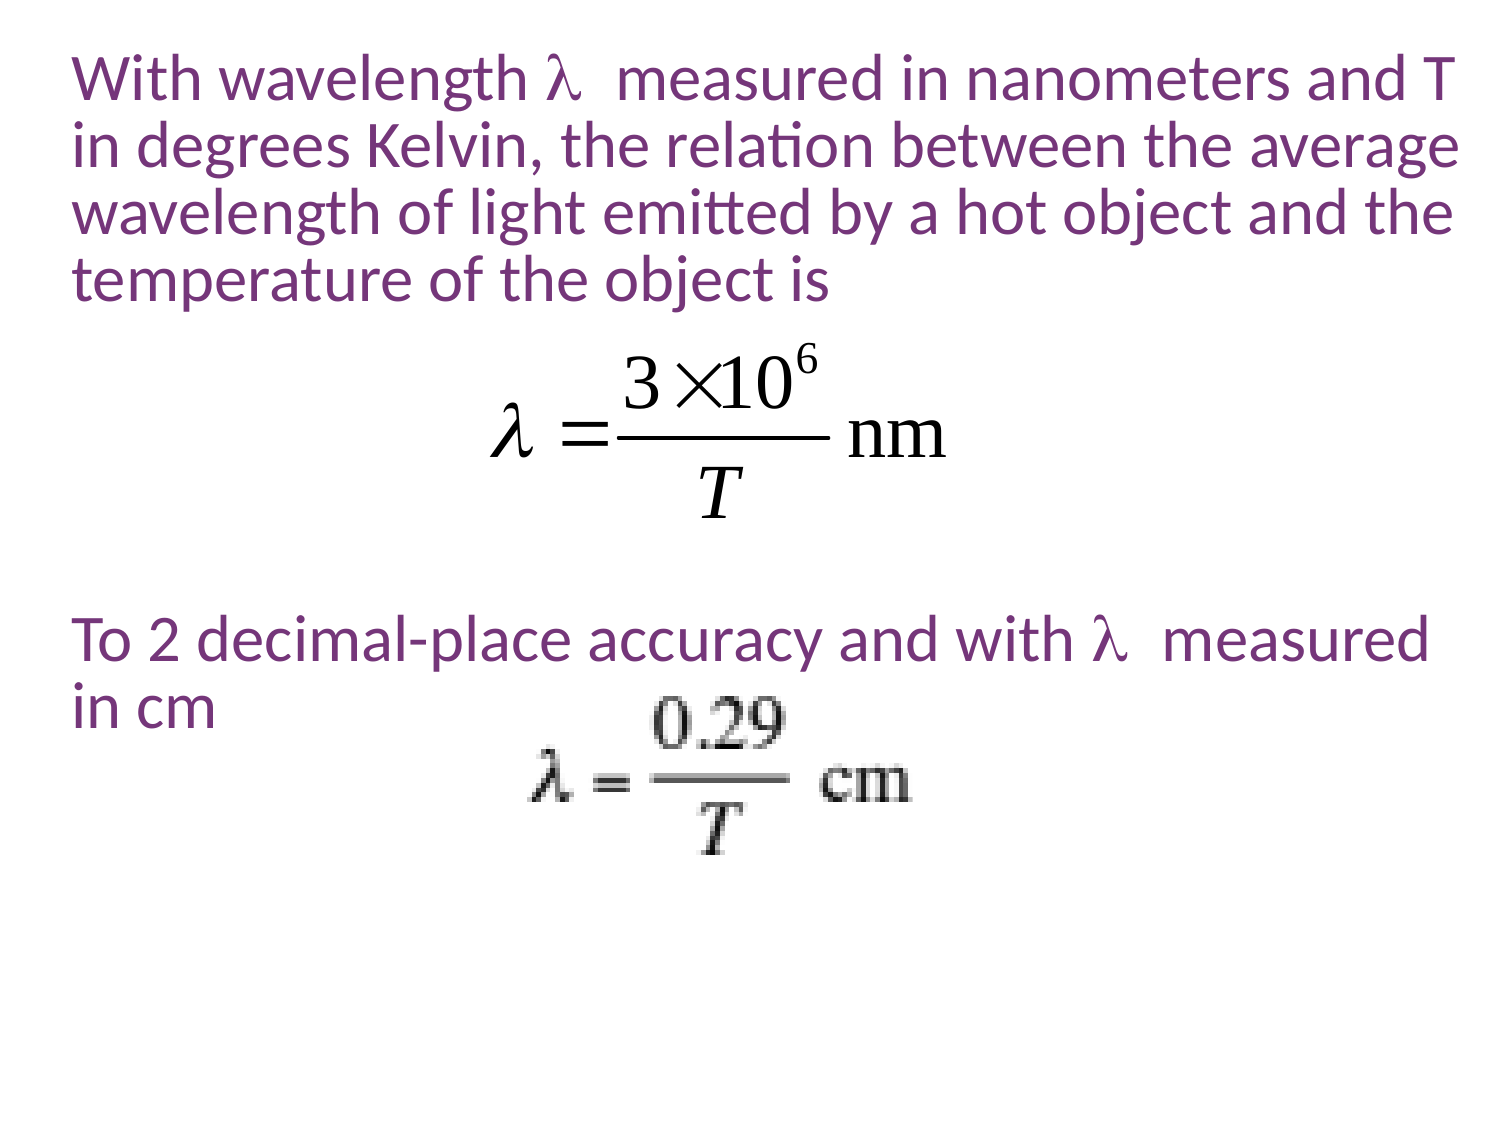

# With wavelength l measured in nanometers and T in degrees Kelvin, the relation between the average wavelength of light emitted by a hot object and the temperature of the object is
To 2 decimal-place accuracy and with l measured in cm